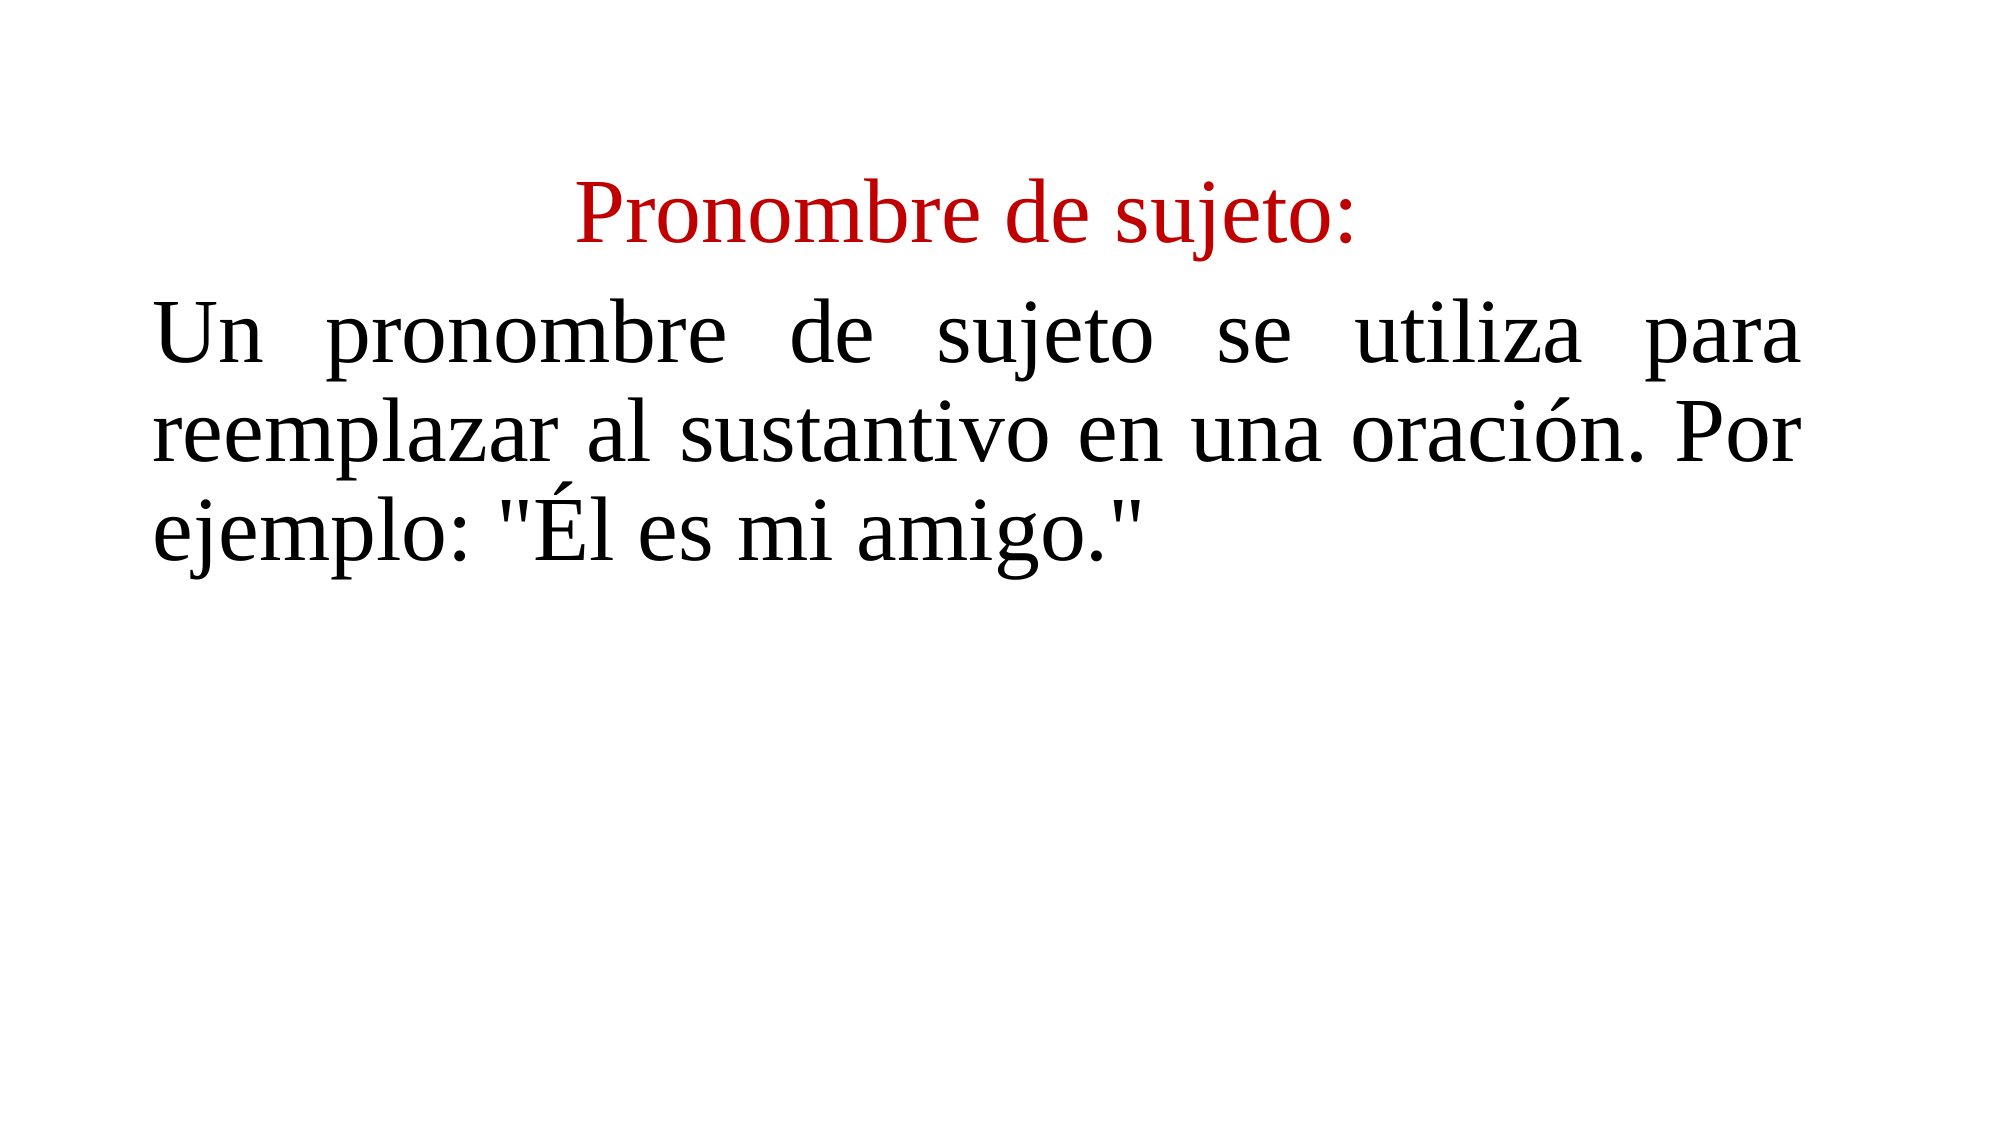

# Pronombre de sujeto:
Un pronombre de sujeto se utiliza para reemplazar al sustantivo en una oración. Por ejemplo: "Él es mi amigo."